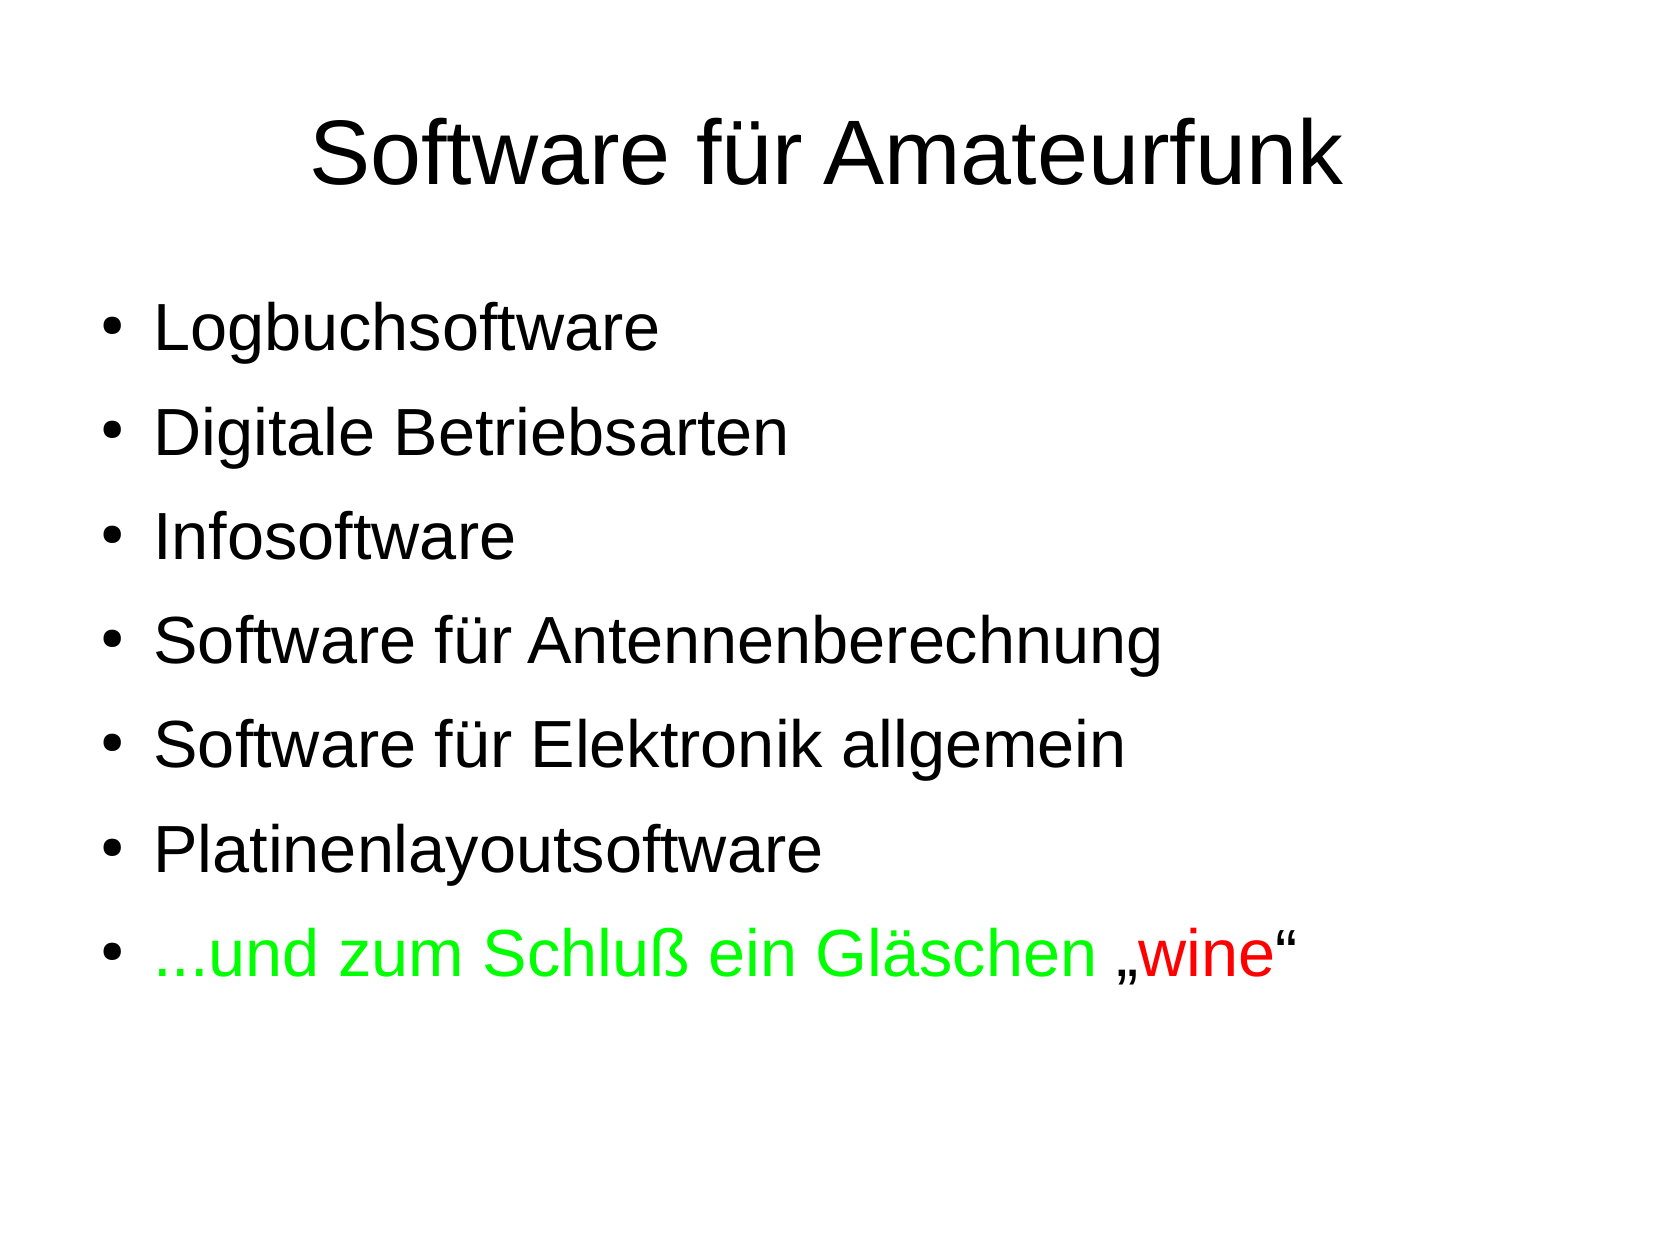

# Software für Amateurfunk
Logbuchsoftware
Digitale Betriebsarten
Infosoftware
Software für Antennenberechnung
Software für Elektronik allgemein
Platinenlayoutsoftware
...und zum Schluß ein Gläschen „wine“